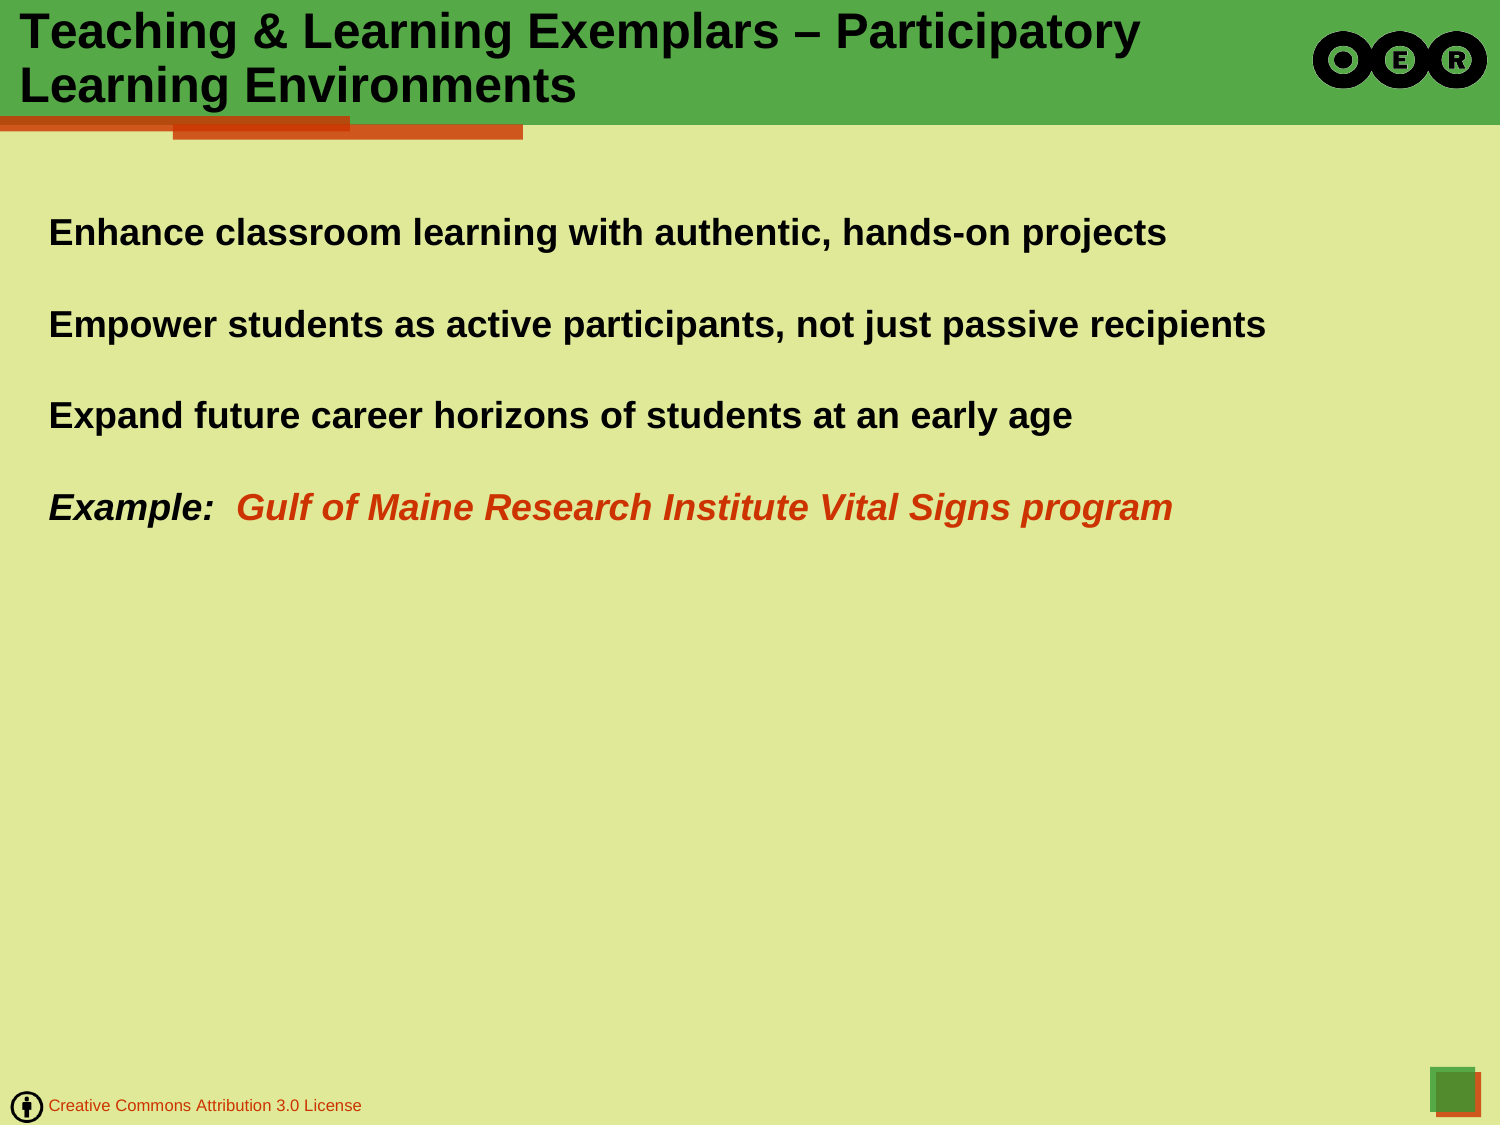

Teaching & Learning Exemplars – Participatory Learning Environments
Enhance classroom learning with authentic, hands-on projects
Empower students as active participants, not just passive recipients
Expand future career horizons of students at an early age
Example: Gulf of Maine Research Institute Vital Signs program